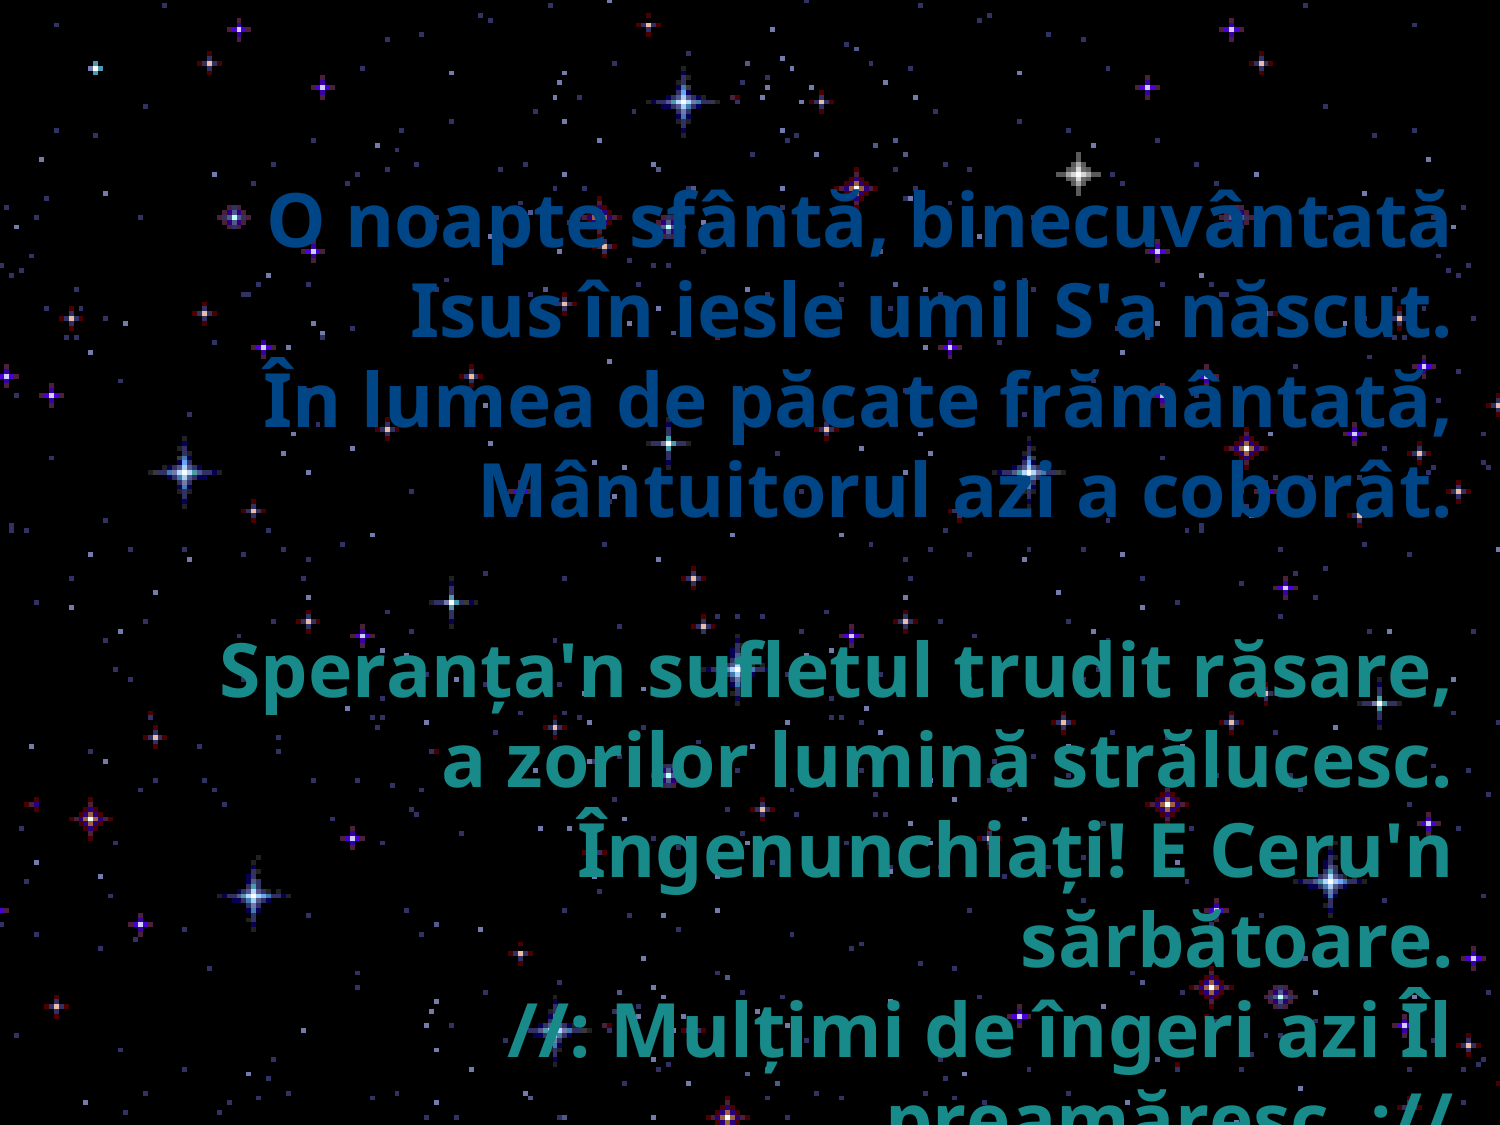

O noapte sfântă, binecuvântată
Isus în iesle umil S'a născut.
În lumea de păcate frământată,
Mântuitorul azi a coborât.
Speranţa'n sufletul trudit răsare,
a zorilor lumină strălucesc.
Îngenunchiaţi! E Ceru'n sărbătoare.
//: Mulţimi de îngeri azi Îl preamăresc. ://